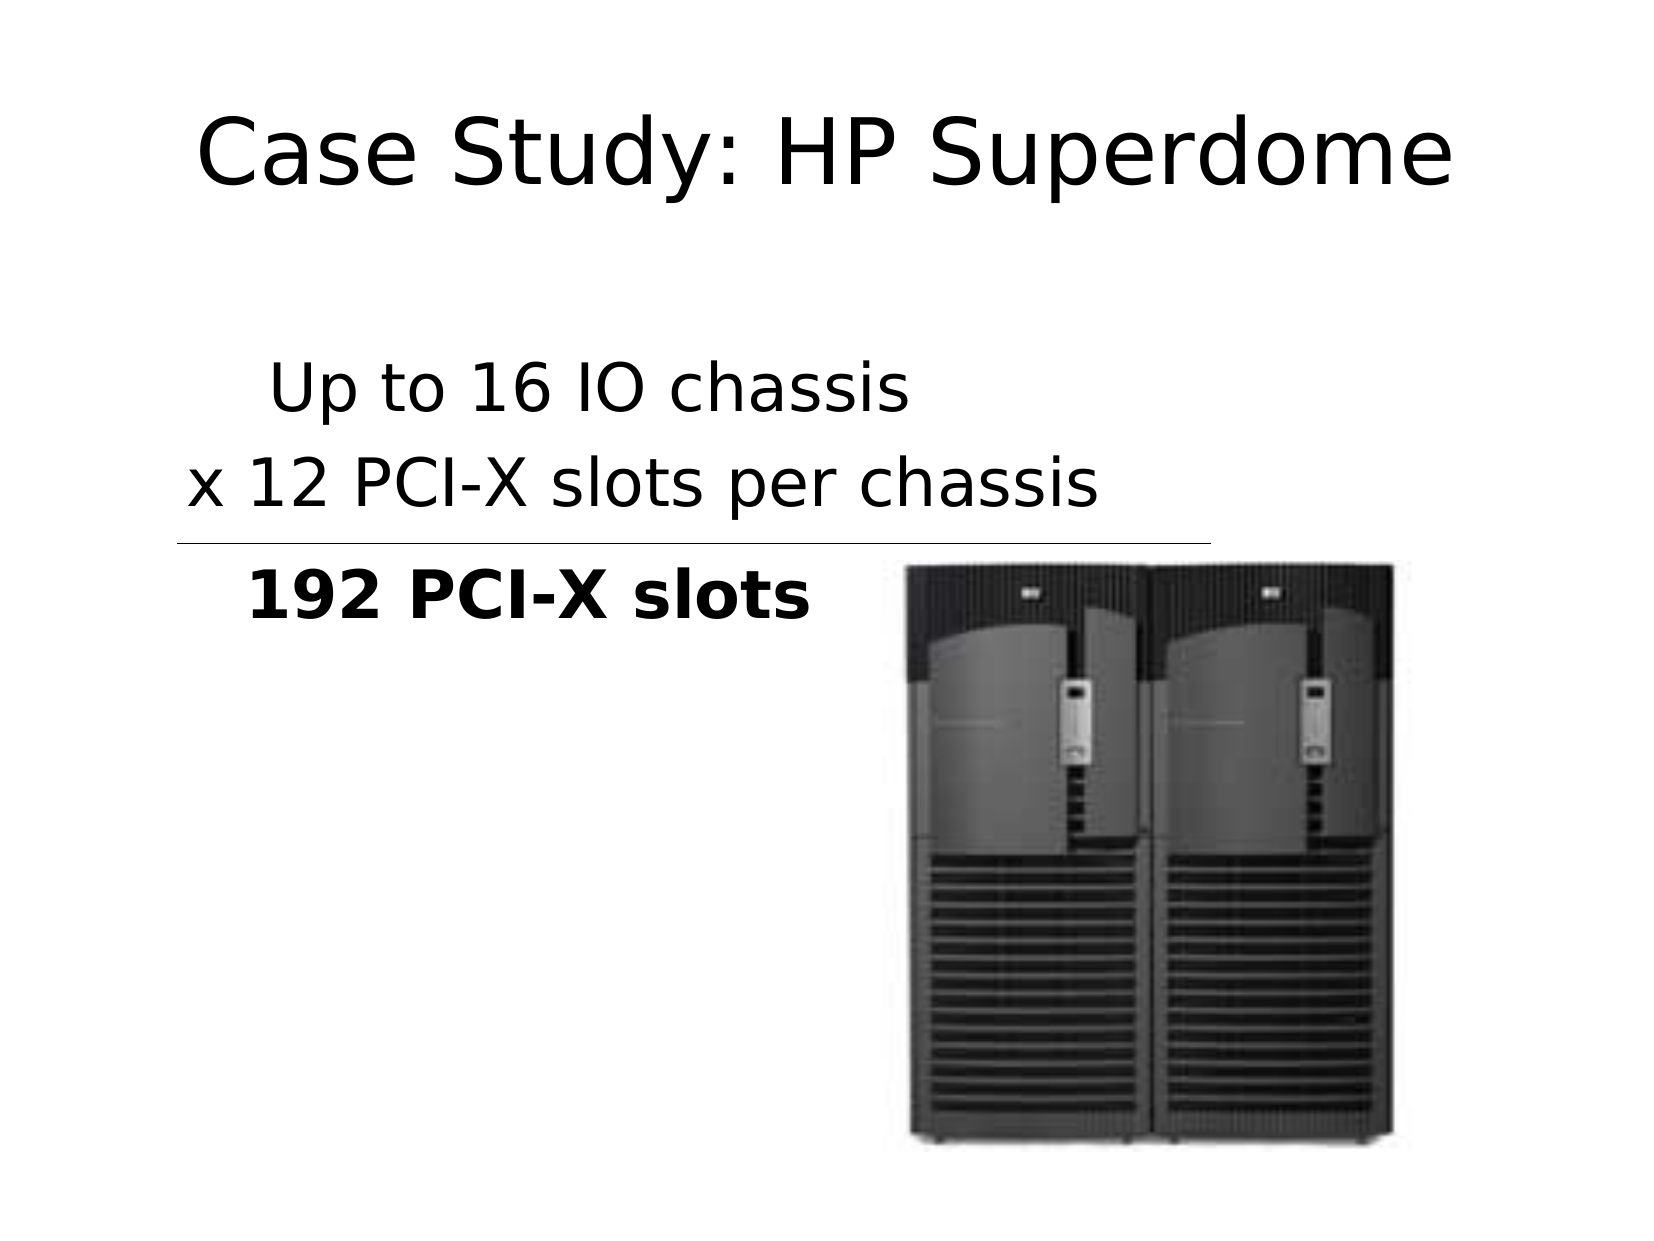

# Case Study: HP Superdome
Up to 16 IO chassis
x 12 PCI-X slots per chassis
192 PCI-X slots